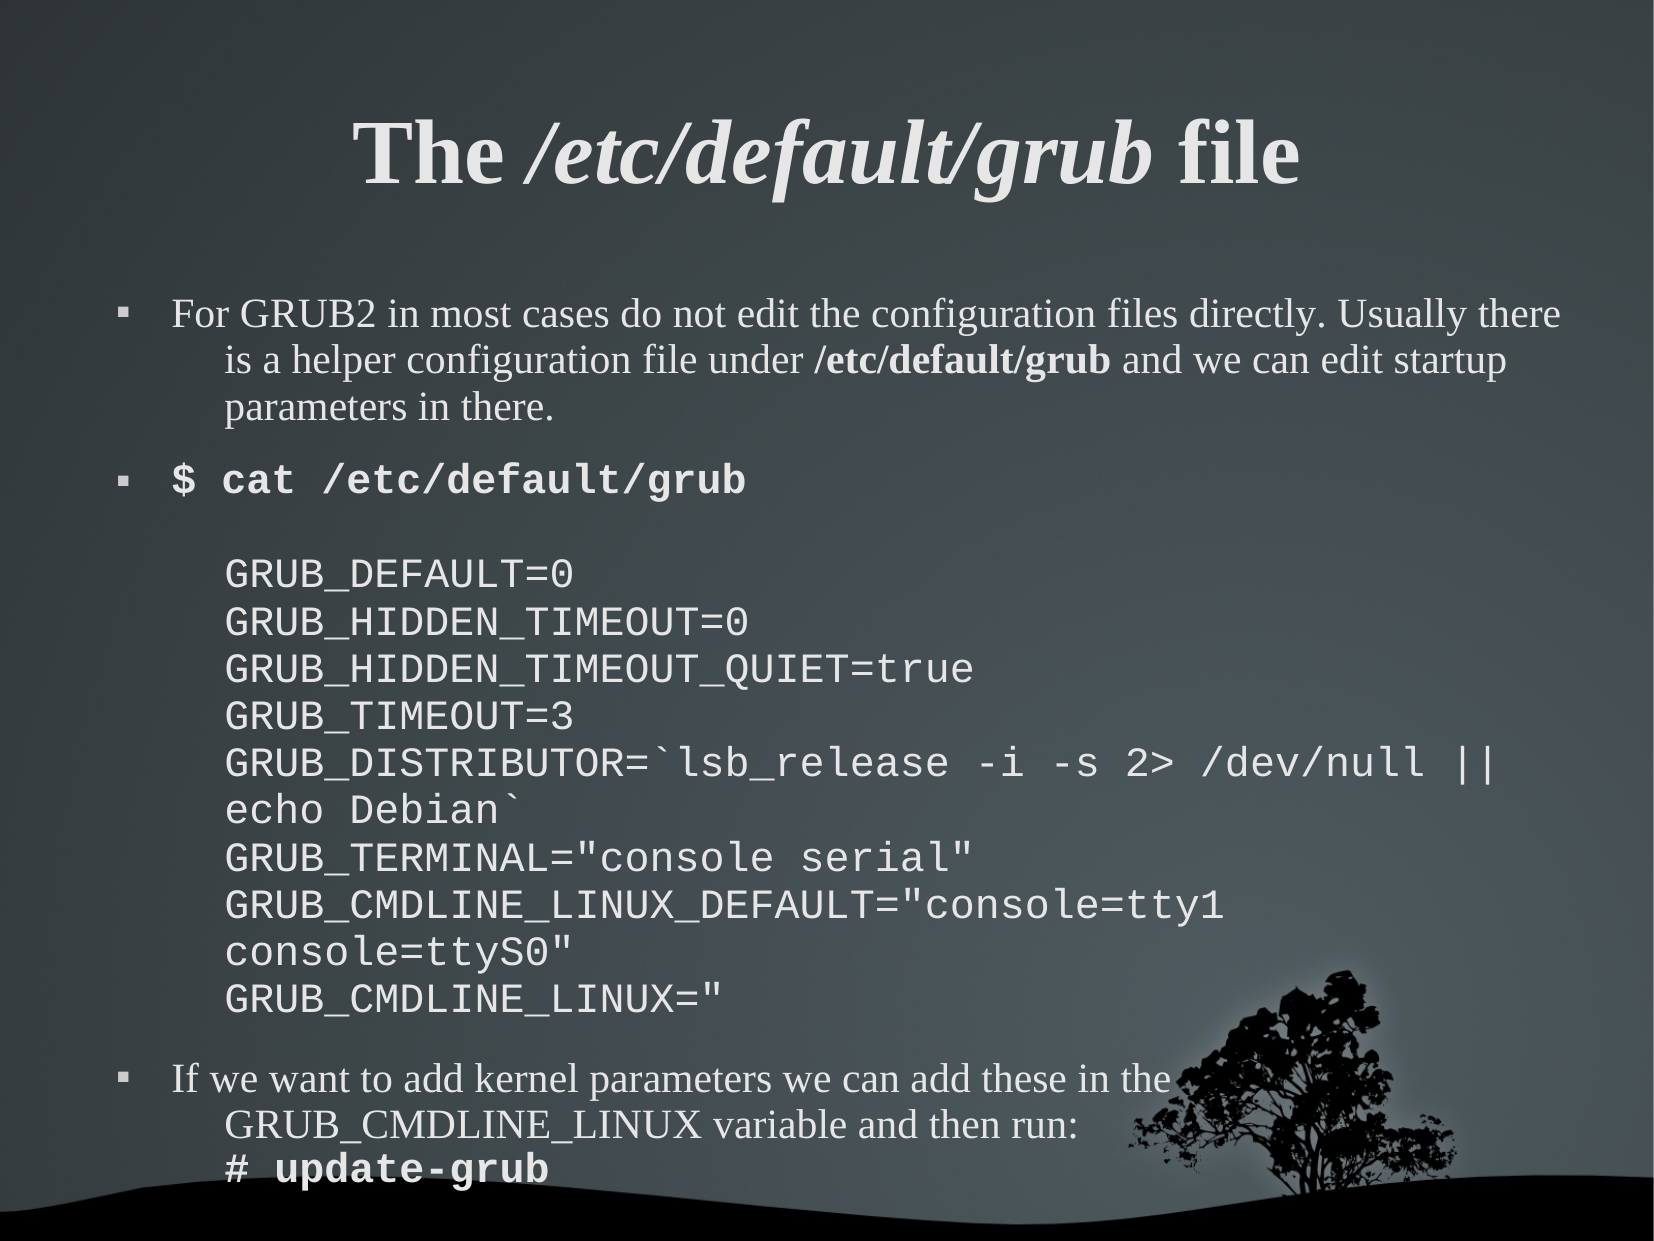

# The /etc/default/grub file
For GRUB2 in most cases do not edit the configuration files directly. Usually there is a helper configuration file under /etc/default/grub and we can edit startup parameters in there.
$ cat /etc/default/grub
GRUB_DEFAULT=0
GRUB_HIDDEN_TIMEOUT=0
GRUB_HIDDEN_TIMEOUT_QUIET=true
GRUB_TIMEOUT=3
GRUB_DISTRIBUTOR=`lsb_release -i -s 2> /dev/null || echo Debian`
GRUB_TERMINAL="console serial"
GRUB_CMDLINE_LINUX_DEFAULT="console=tty1 console=ttyS0"
GRUB_CMDLINE_LINUX="
If we want to add kernel parameters we can add these in the GRUB_CMDLINE_LINUX variable and then run:
# update-grub